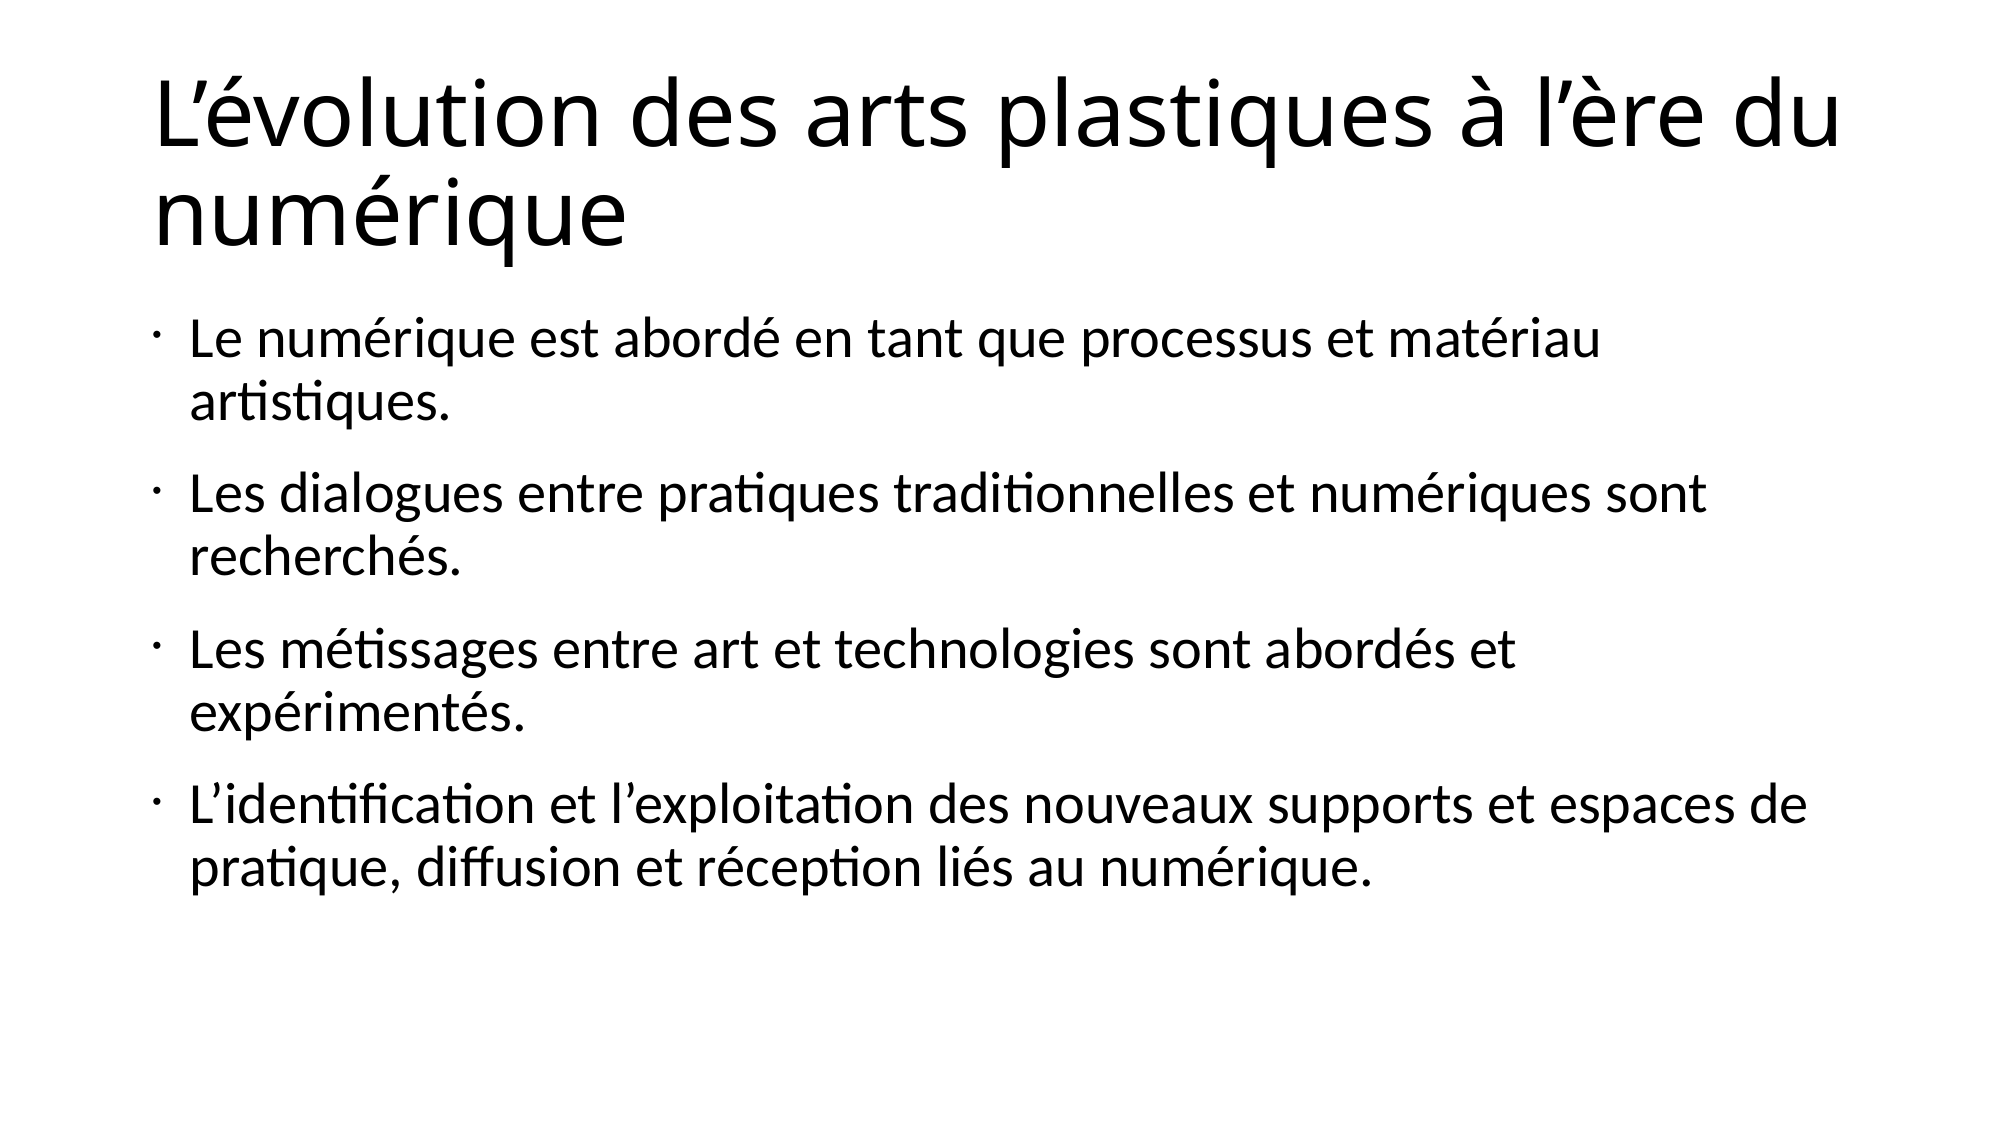

# L’évolution des arts plastiques à l’ère du numérique
Le numérique est abordé en tant que processus et matériau artistiques.
Les dialogues entre pratiques traditionnelles et numériques sont recherchés.
Les métissages entre art et technologies sont abordés et expérimentés.
L’identification et l’exploitation des nouveaux supports et espaces de pratique, diffusion et réception liés au numérique.